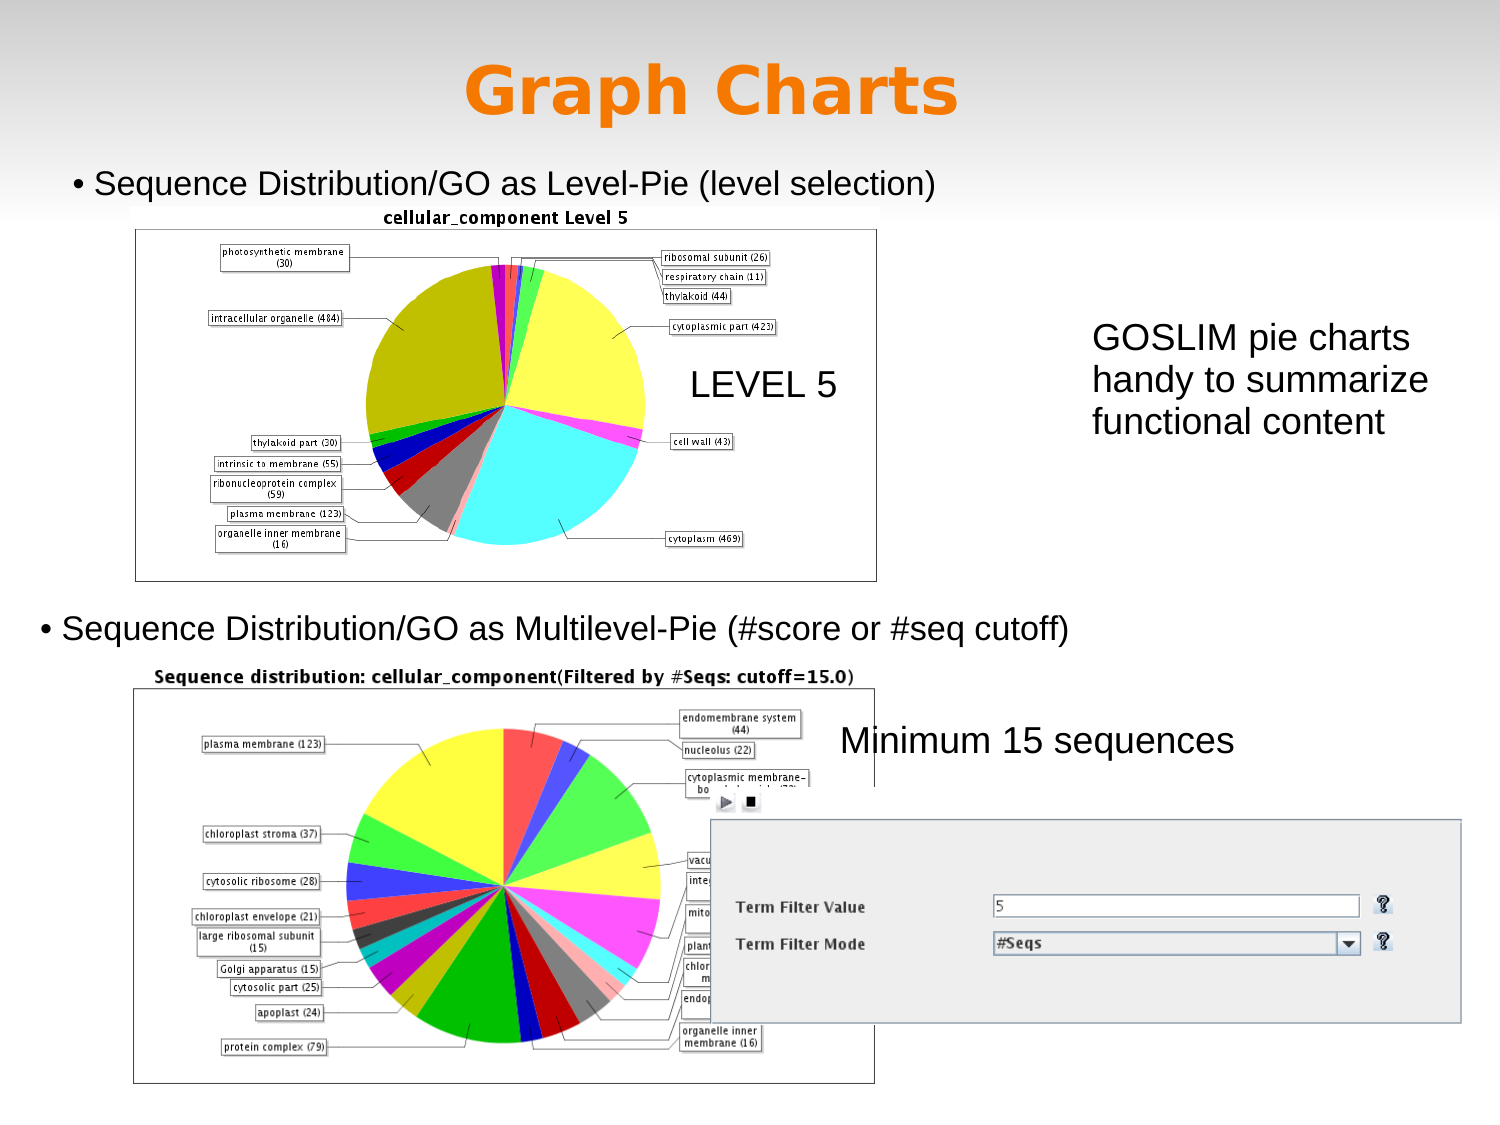

# Graph Charts
 Sequence Distribution/GO as Level-Pie (level selection)
GOSLIM pie charts
handy to summarize
functional content
LEVEL 5
 Sequence Distribution/GO as Multilevel-Pie (#score or #seq cutoff)
Minimum 15 sequences